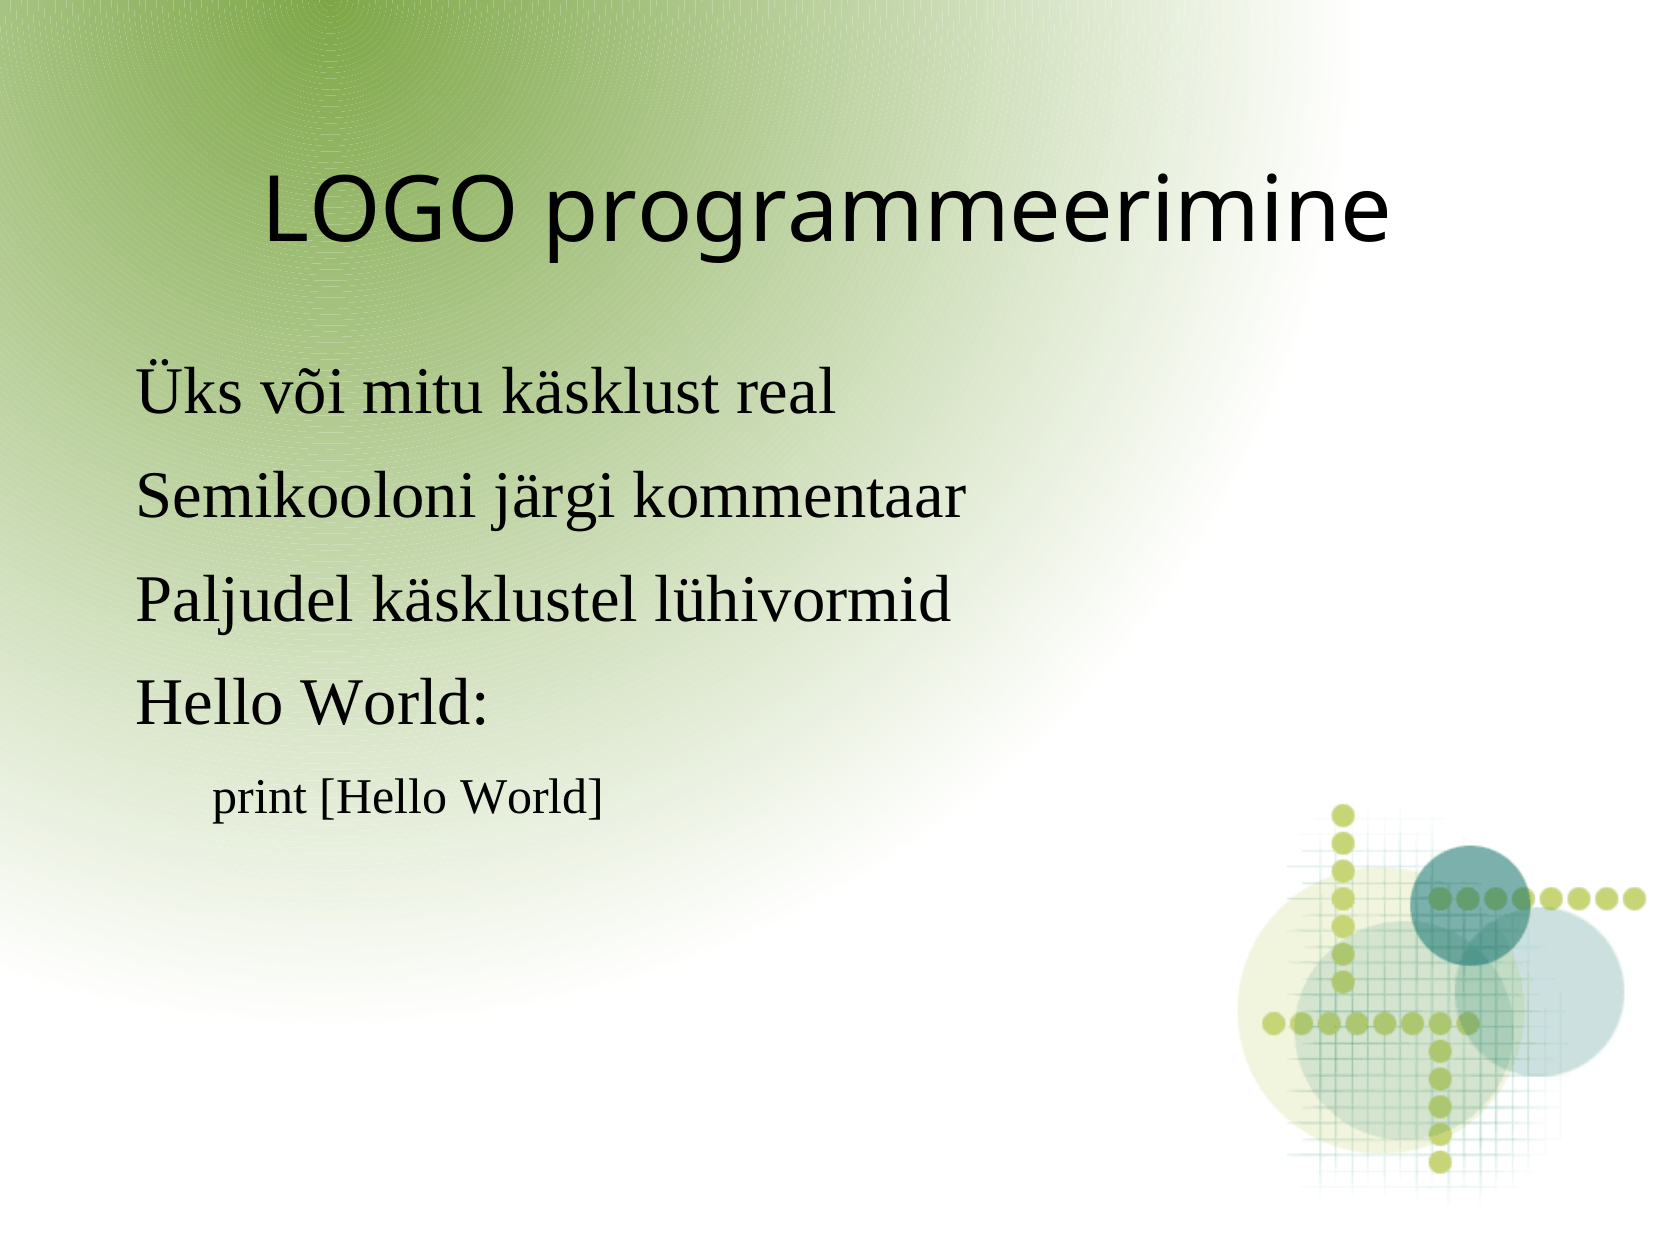

# LOGO programmeerimine
Üks või mitu käsklust real
Semikooloni järgi kommentaar
Paljudel käsklustel lühivormid
Hello World:
print [Hello World]